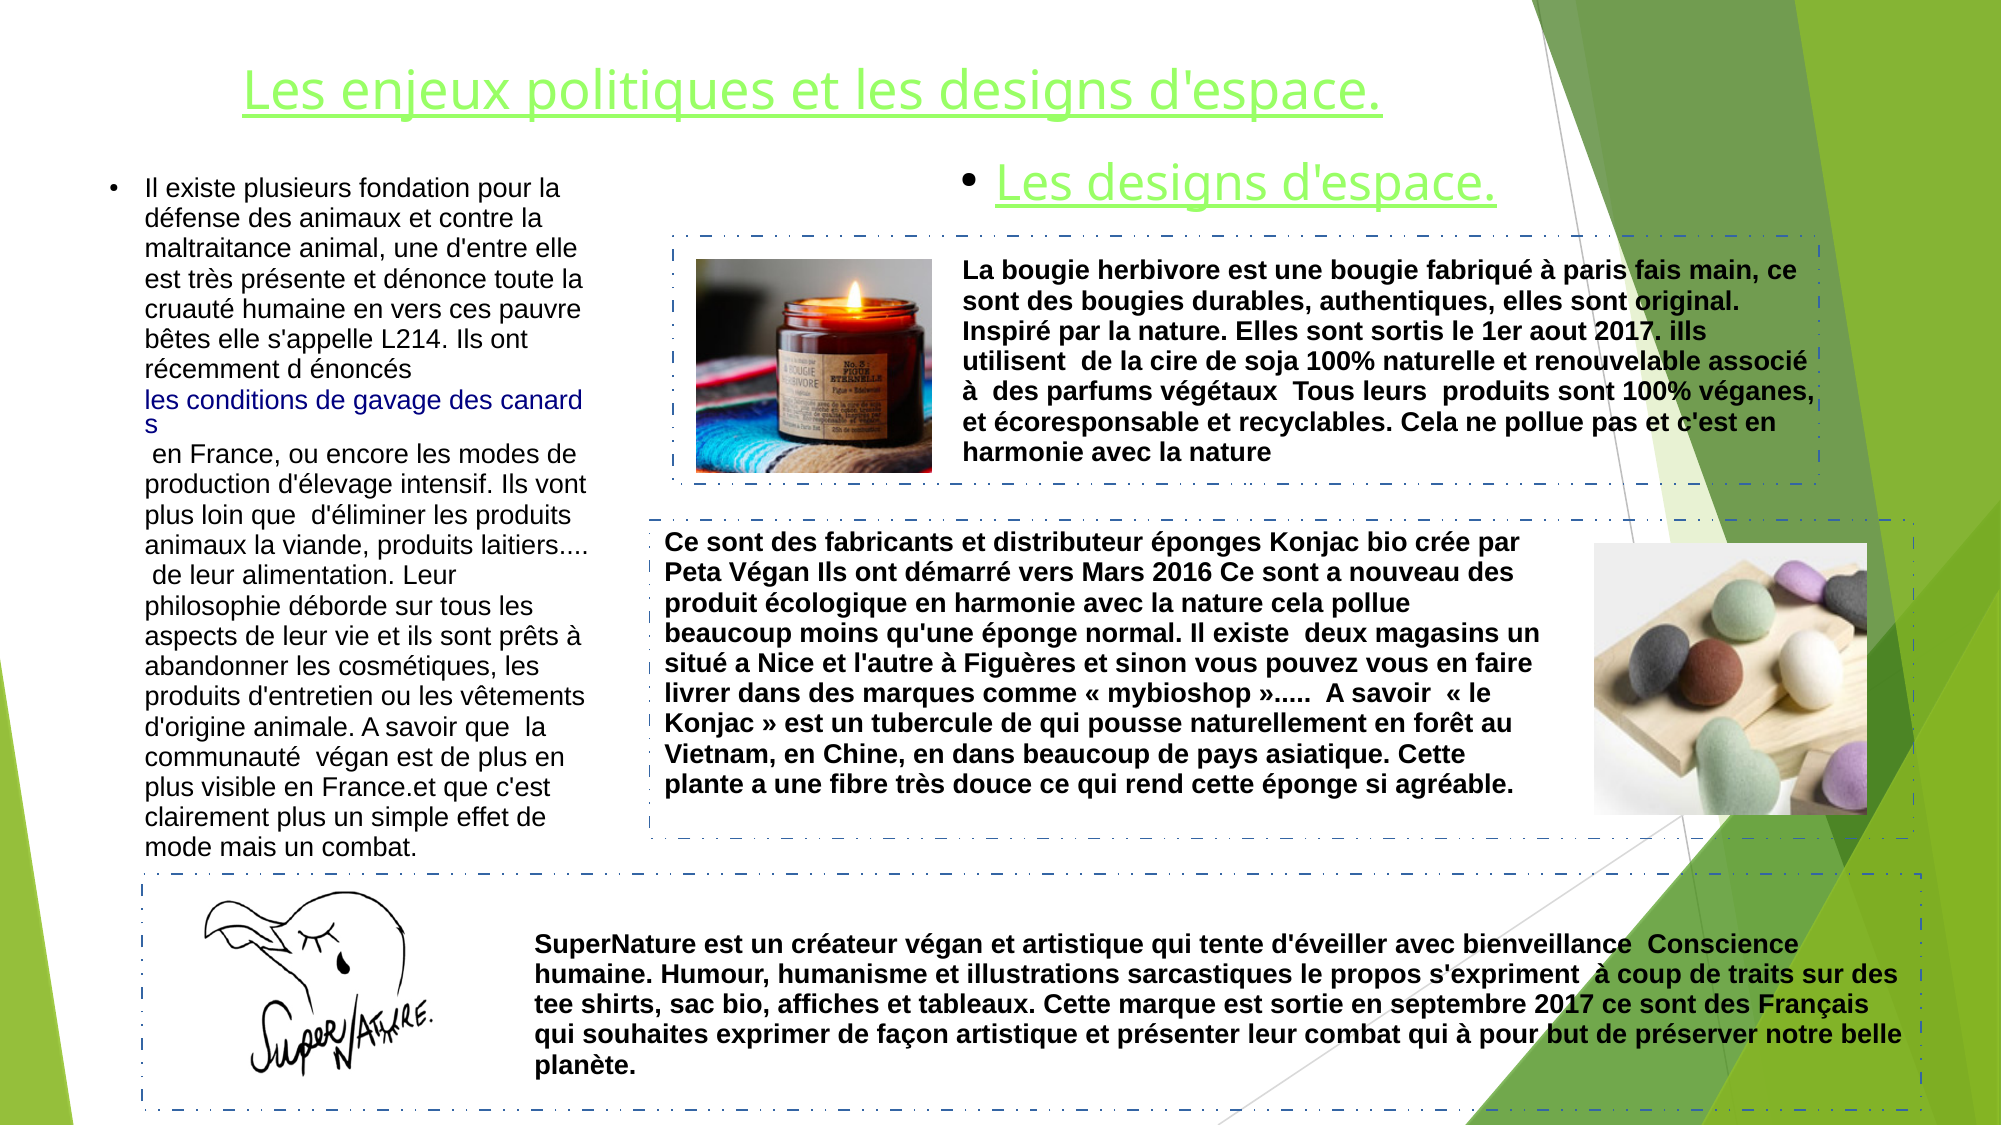

# Les enjeux politiques et les designs d'espace.
Les designs d'espace.
Il existe plusieurs fondation pour la défense des animaux et contre la maltraitance animal, une d'entre elle est très présente et dénonce toute la cruauté humaine en vers ces pauvre bêtes elle s'appelle L214. Ils ont récemment d énoncés les conditions de gavage des canards en France, ou encore les modes de production d'élevage intensif. Ils vont plus loin que d'éliminer les produits animaux la viande, produits laitiers....  de leur alimentation. Leur philosophie déborde sur tous les aspects de leur vie et ils sont prêts à abandonner les cosmétiques, les produits d'entretien ou les vêtements d'origine animale. A savoir que  la communauté  végan est de plus en plus visible en France.et que c'est clairement plus un simple effet de mode mais un combat.
La bougie herbivore est une bougie fabriqué à paris fais main, ce sont des bougies durables, authentiques, elles sont original. Inspiré par la nature. Elles sont sortis le 1er aout 2017. iIls utilisent de la cire de soja 100% naturelle et renouvelable associé à  des parfums végétaux Tous leurs produits sont 100% véganes, et écoresponsable et recyclables. Cela ne pollue pas et c'est en harmonie avec la nature
Ce sont des fabricants et distributeur éponges Konjac bio crée par Peta Végan Ils ont démarré vers Mars 2016 Ce sont a nouveau des produit écologique en harmonie avec la nature cela pollue beaucoup moins qu'une éponge normal. Il existe deux magasins un situé a Nice et l'autre à Figuères et sinon vous pouvez vous en faire livrer dans des marques comme « mybioshop »..... A savoir « le Konjac » est un tubercule de qui pousse naturellement en forêt au Vietnam, en Chine, en dans beaucoup de pays asiatique. Cette plante a une fibre très douce ce qui rend cette éponge si agréable.
SuperNature est un créateur végan et artistique qui tente d'éveiller avec bienveillance Conscience humaine. Humour, humanisme et illustrations sarcastiques le propos s'expriment à coup de traits sur des tee shirts, sac bio, affiches et tableaux. Cette marque est sortie en septembre 2017 ce sont des Français qui souhaites exprimer de façon artistique et présenter leur combat qui à pour but de préserver notre belle planète.